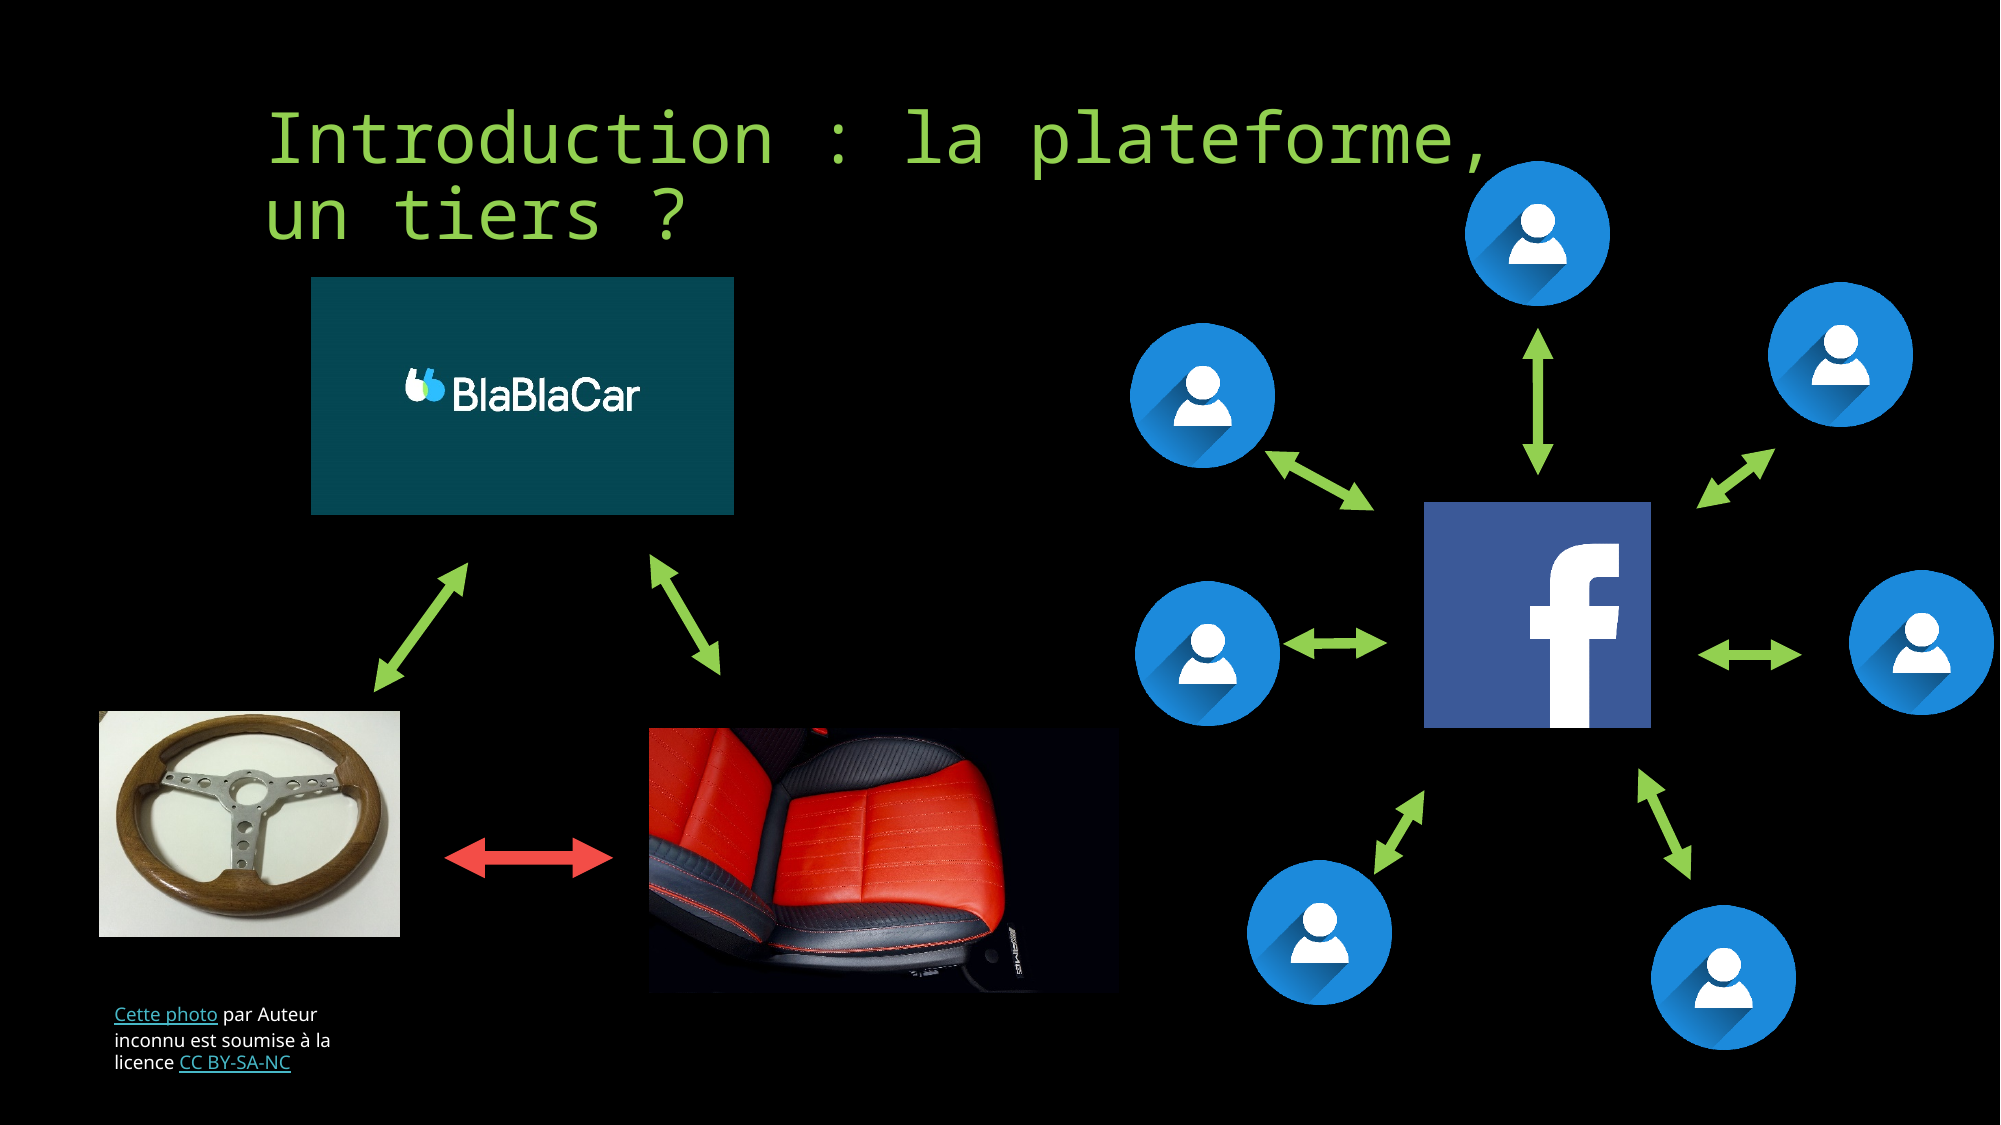

# Introduction : la plateforme, un tiers ?
Cette photo par Auteur inconnu est soumise à la licence CC BY-SA-NC